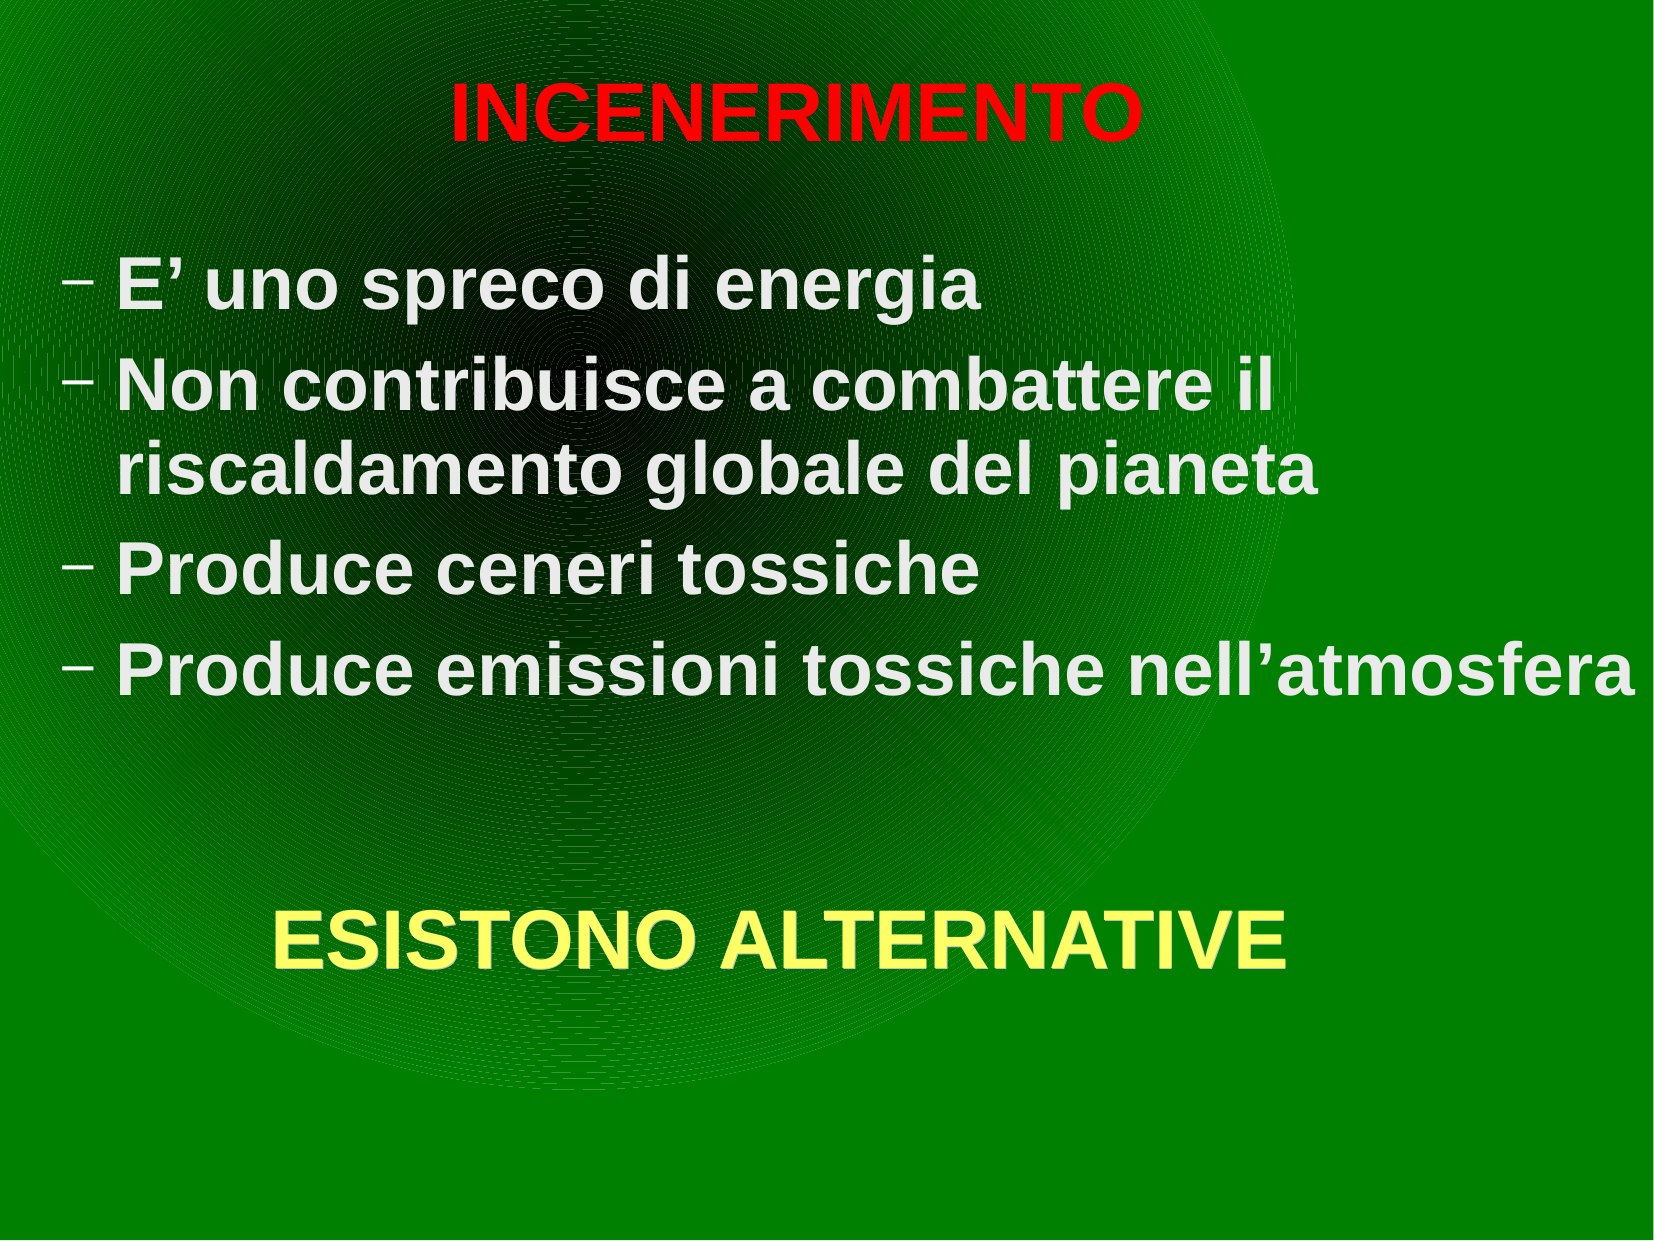

INCENERIMENTO
E’ uno spreco di energia
Non contribuisce a combattere il riscaldamento globale del pianeta
Produce ceneri tossiche
Produce emissioni tossiche nell’atmosfera
ESISTONO ALTERNATIVE